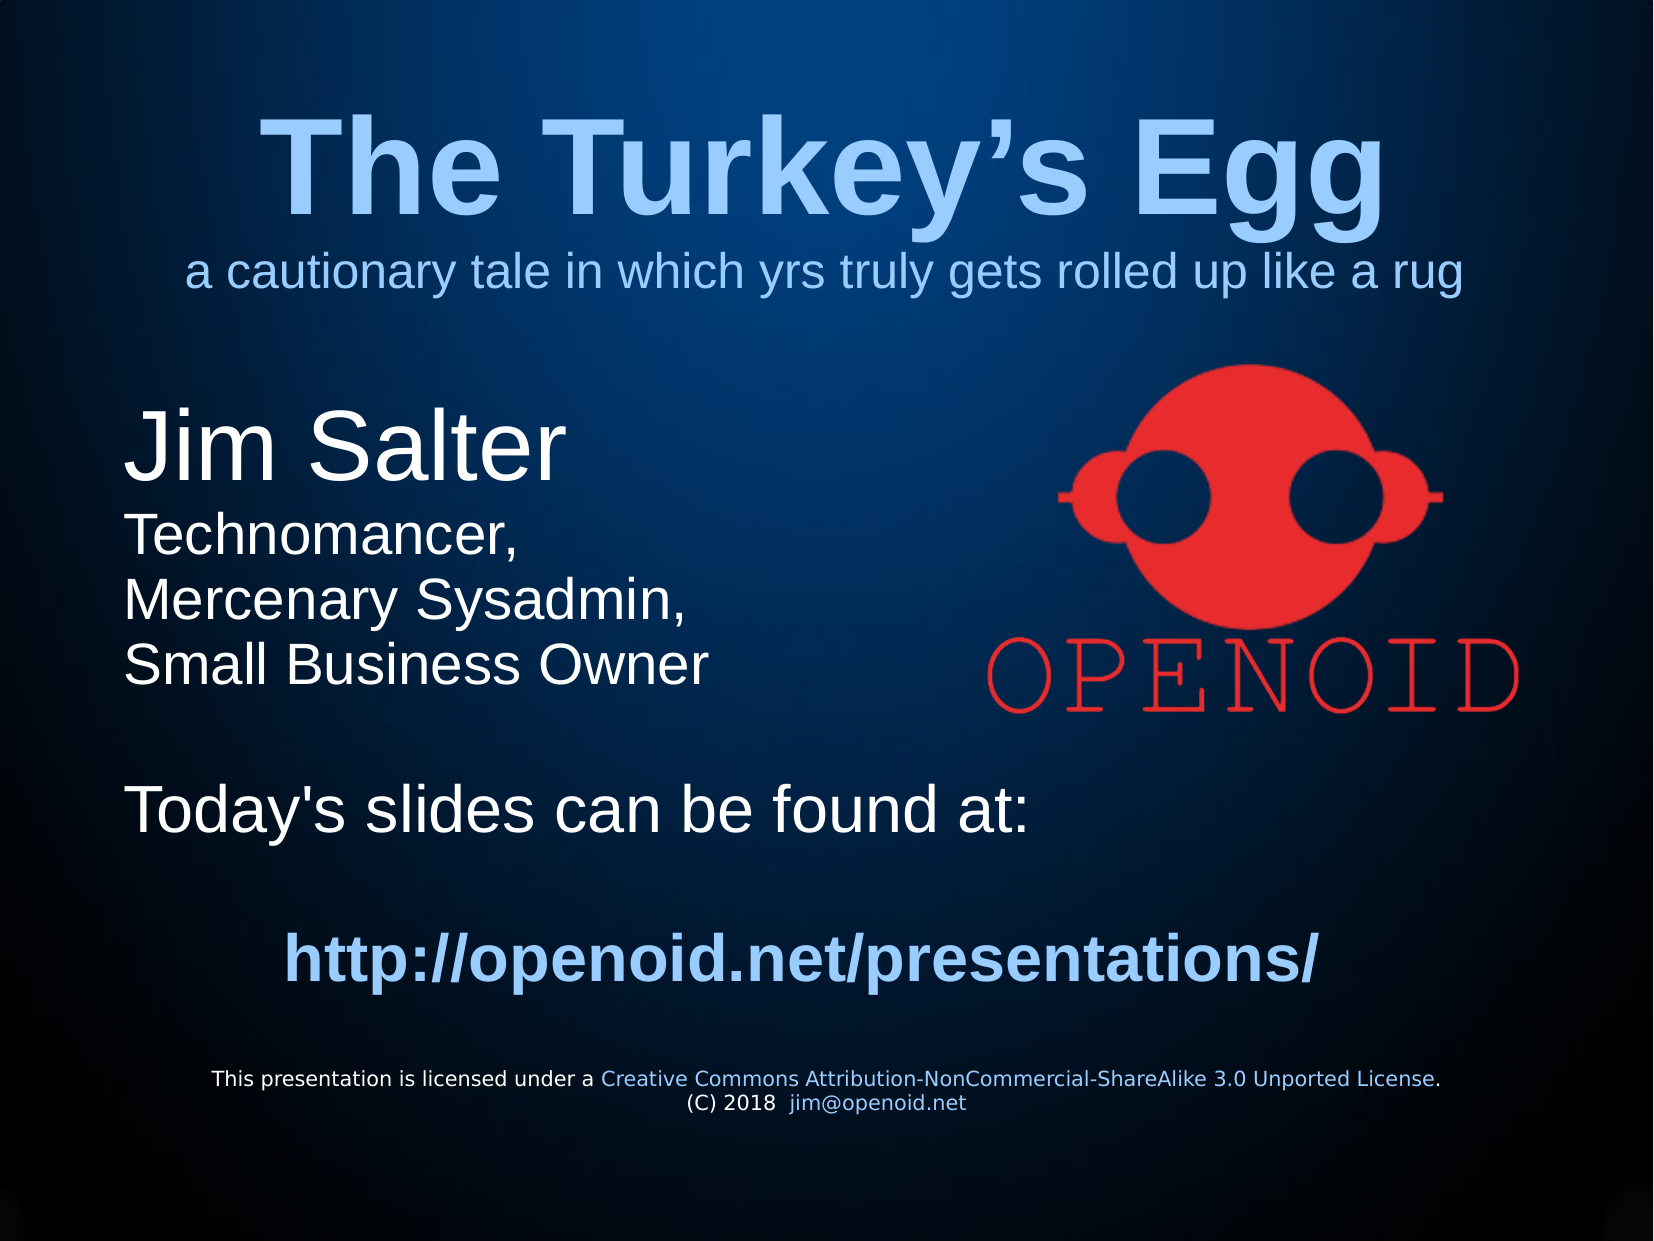

# The Turkey’s Egg a cautionary tale in which yrs truly gets rolled up like a rug
This presentation is licensed under a Creative Commons Attribution-NonCommercial-ShareAlike 3.0 Unported License.
(C) 2018 jim@openoid.net
Jim Salter
Technomancer,
Mercenary Sysadmin,
Small Business Owner
Today's slides can be found at:
http://openoid.net/presentations/